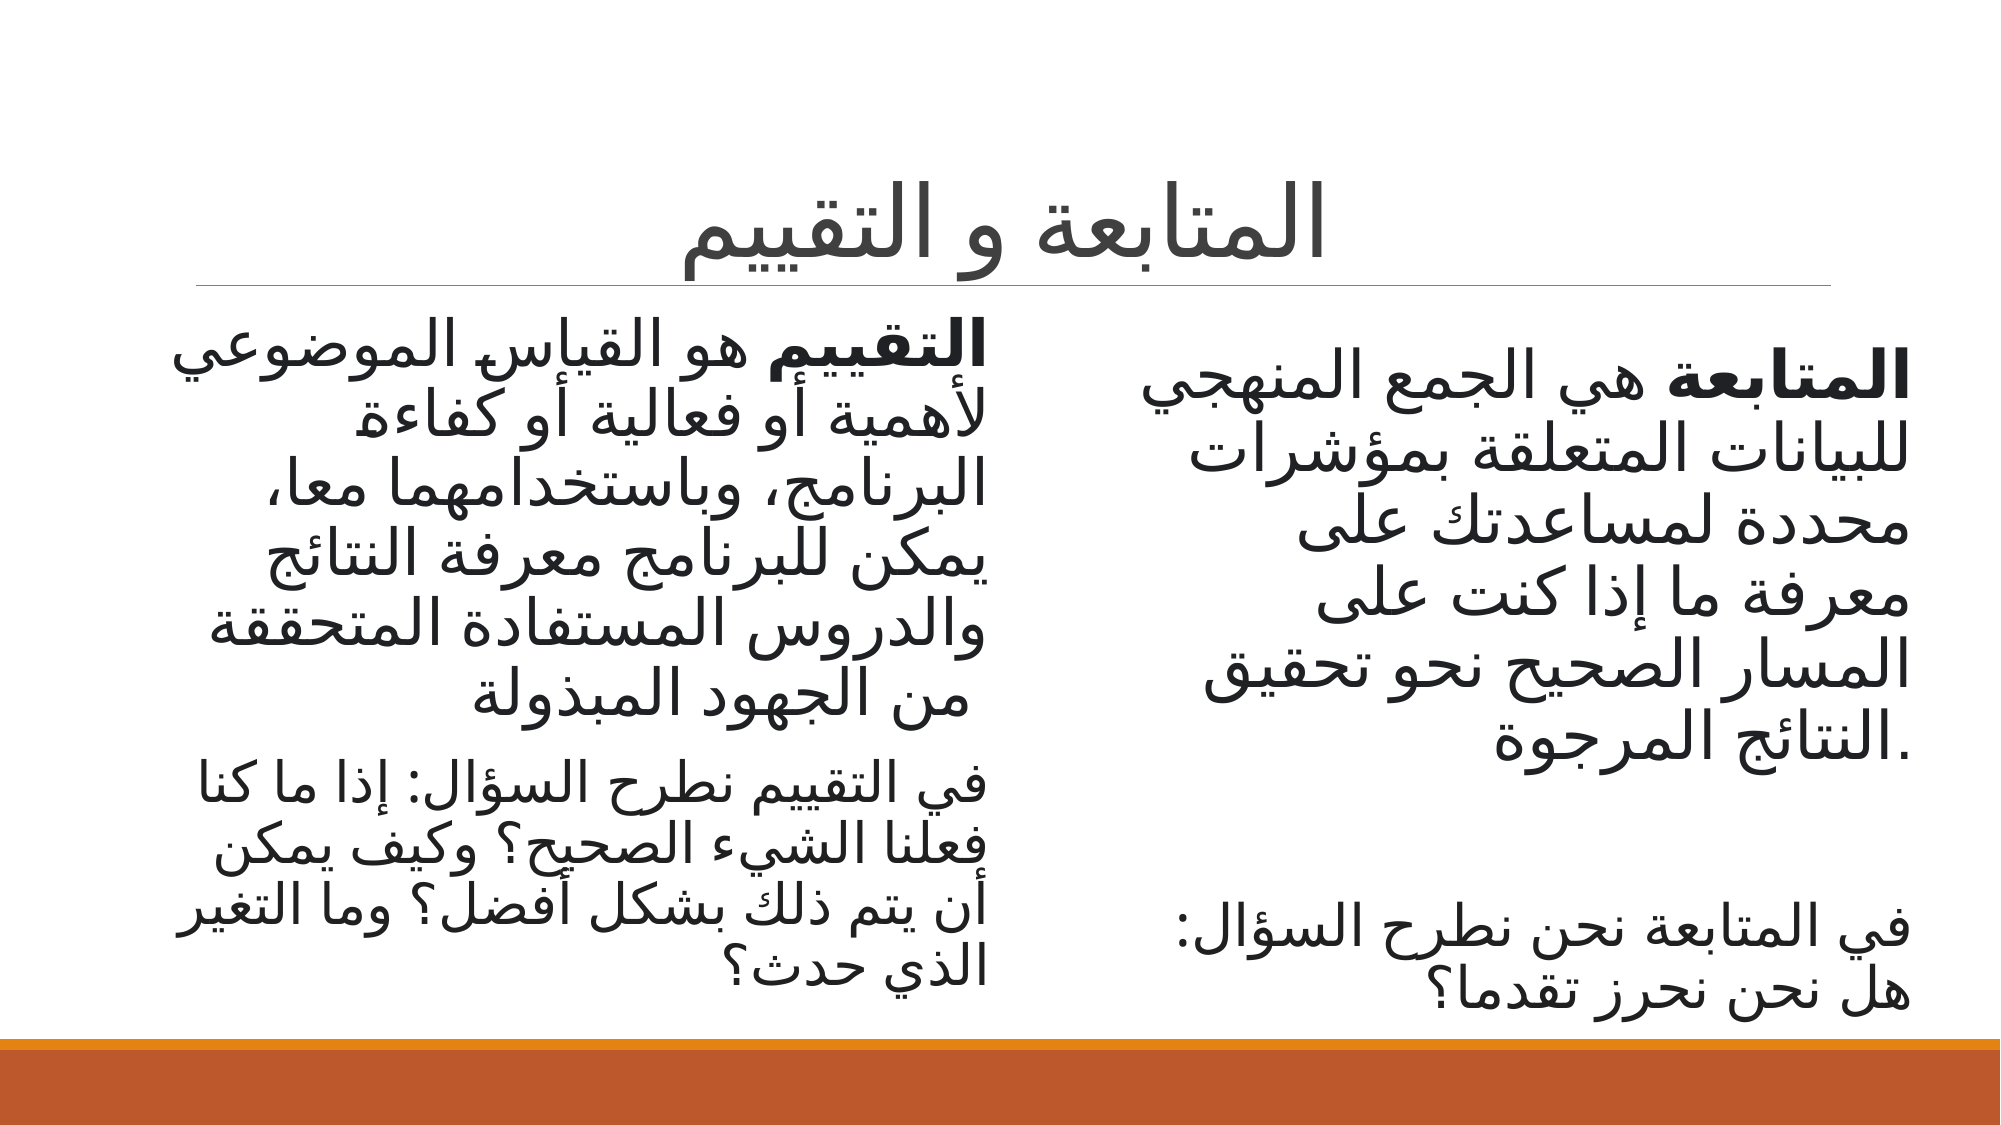

# المتابعة و التقييم
 التقييم هو القياس الموضوعي لأهمية أو فعالية أو كفاءة البرنامج، وباستخدامهما معا، يمكن للبرنامج معرفة النتائج والدروس المستفادة المتحققة من الجهود المبذولة
 في التقييم نطرح السؤال: إذا ما كنا فعلنا الشيء الصحيح؟ وكيف يمكن أن يتم ذلك بشكل أفضل؟ وما التغير الذي حدث؟
المتابعة هي الجمع المنهجي للبيانات المتعلقة بمؤشرات محددة لمساعدتك على معرفة ما إذا كنت على المسار الصحيح نحو تحقيق النتائج المرجوة.
 في المتابعة نحن نطرح السؤال: هل نحن نحرز تقدما؟